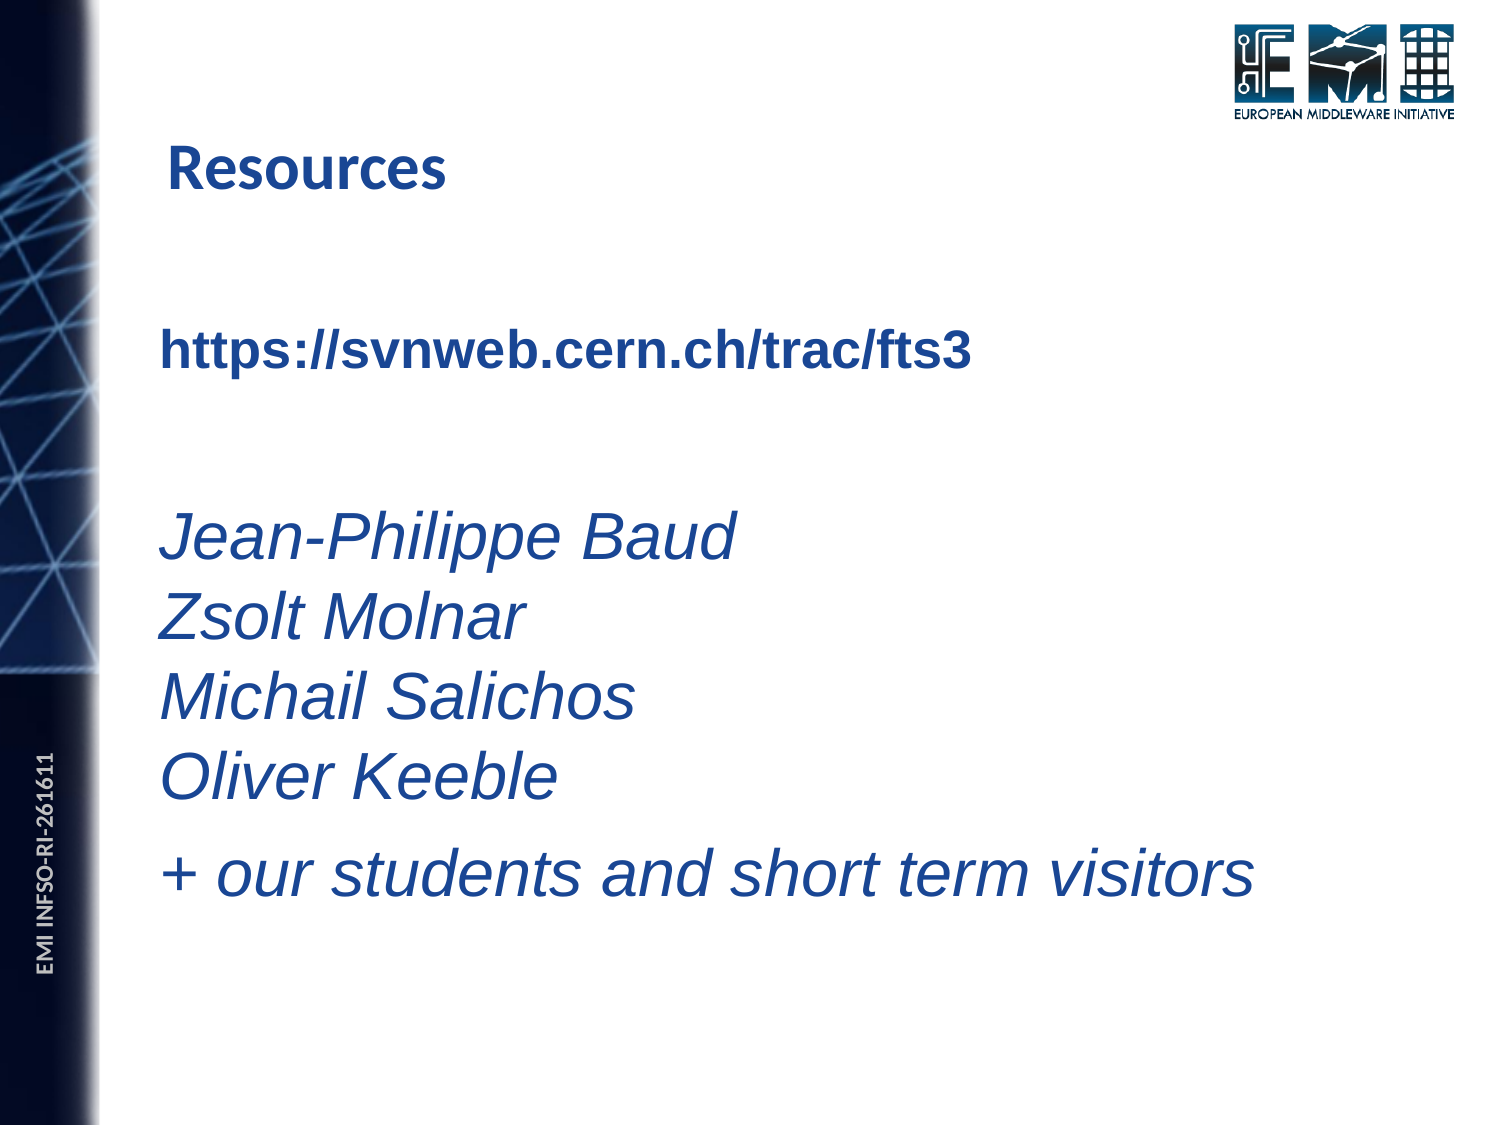

Resources
# https://svnweb.cern.ch/trac/fts3
Jean-Philippe Baud
Zsolt Molnar
Michail Salichos
Oliver Keeble
+ our students and short term visitors